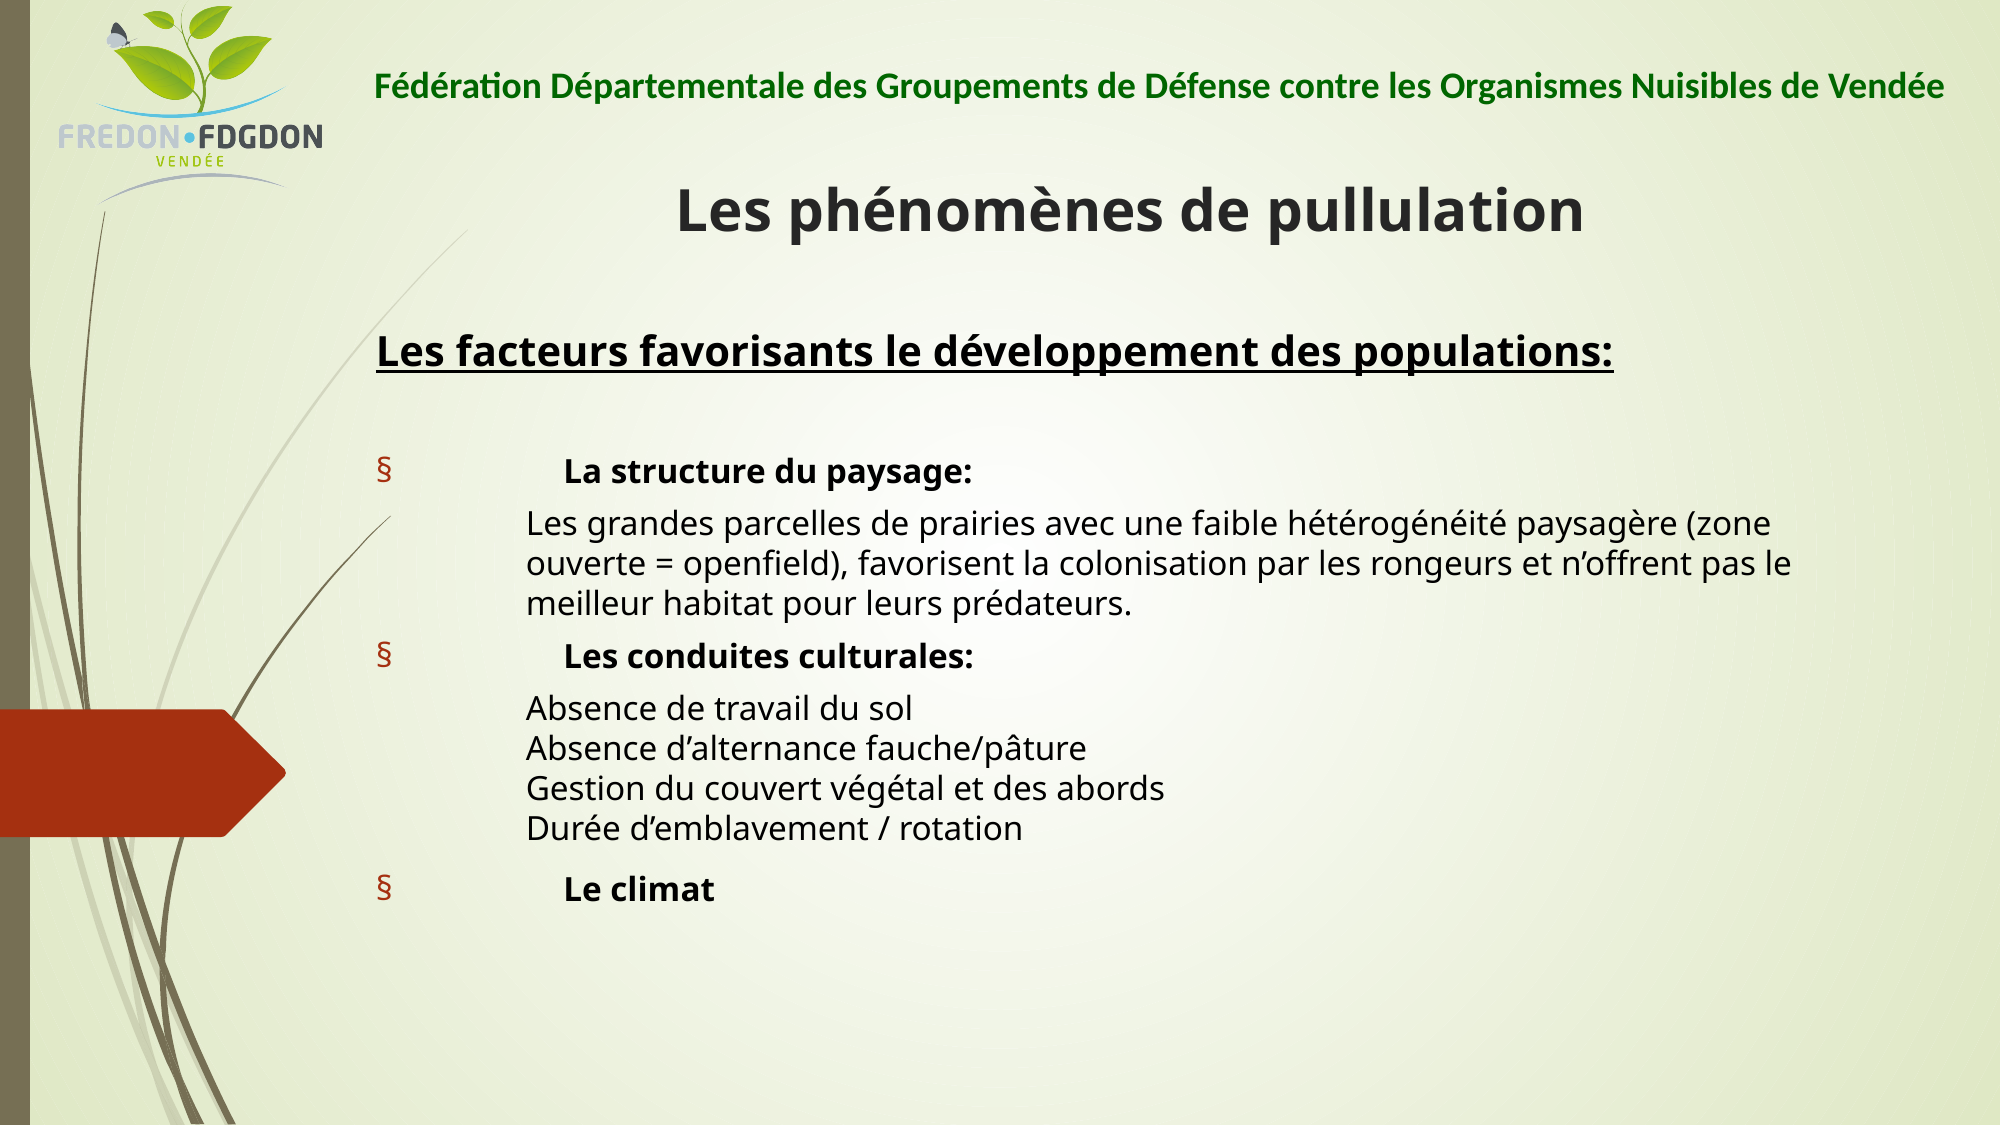

Fédération Départementale des Groupements de Défense contre les Organismes Nuisibles de Vendée
# Les phénomènes de pullulation
Les facteurs favorisants le développement des populations:
	La structure du paysage:
		Les grandes parcelles de prairies avec une faible hétérogénéité paysagère (zone
		ouverte = openfield), favorisent la colonisation par les rongeurs et n’offrent pas le
		meilleur habitat pour leurs prédateurs.
	Les conduites culturales:
		Absence de travail du sol
		Absence d’alternance fauche/pâture
		Gestion du couvert végétal et des abords
		Durée d’emblavement / rotation
	Le climat